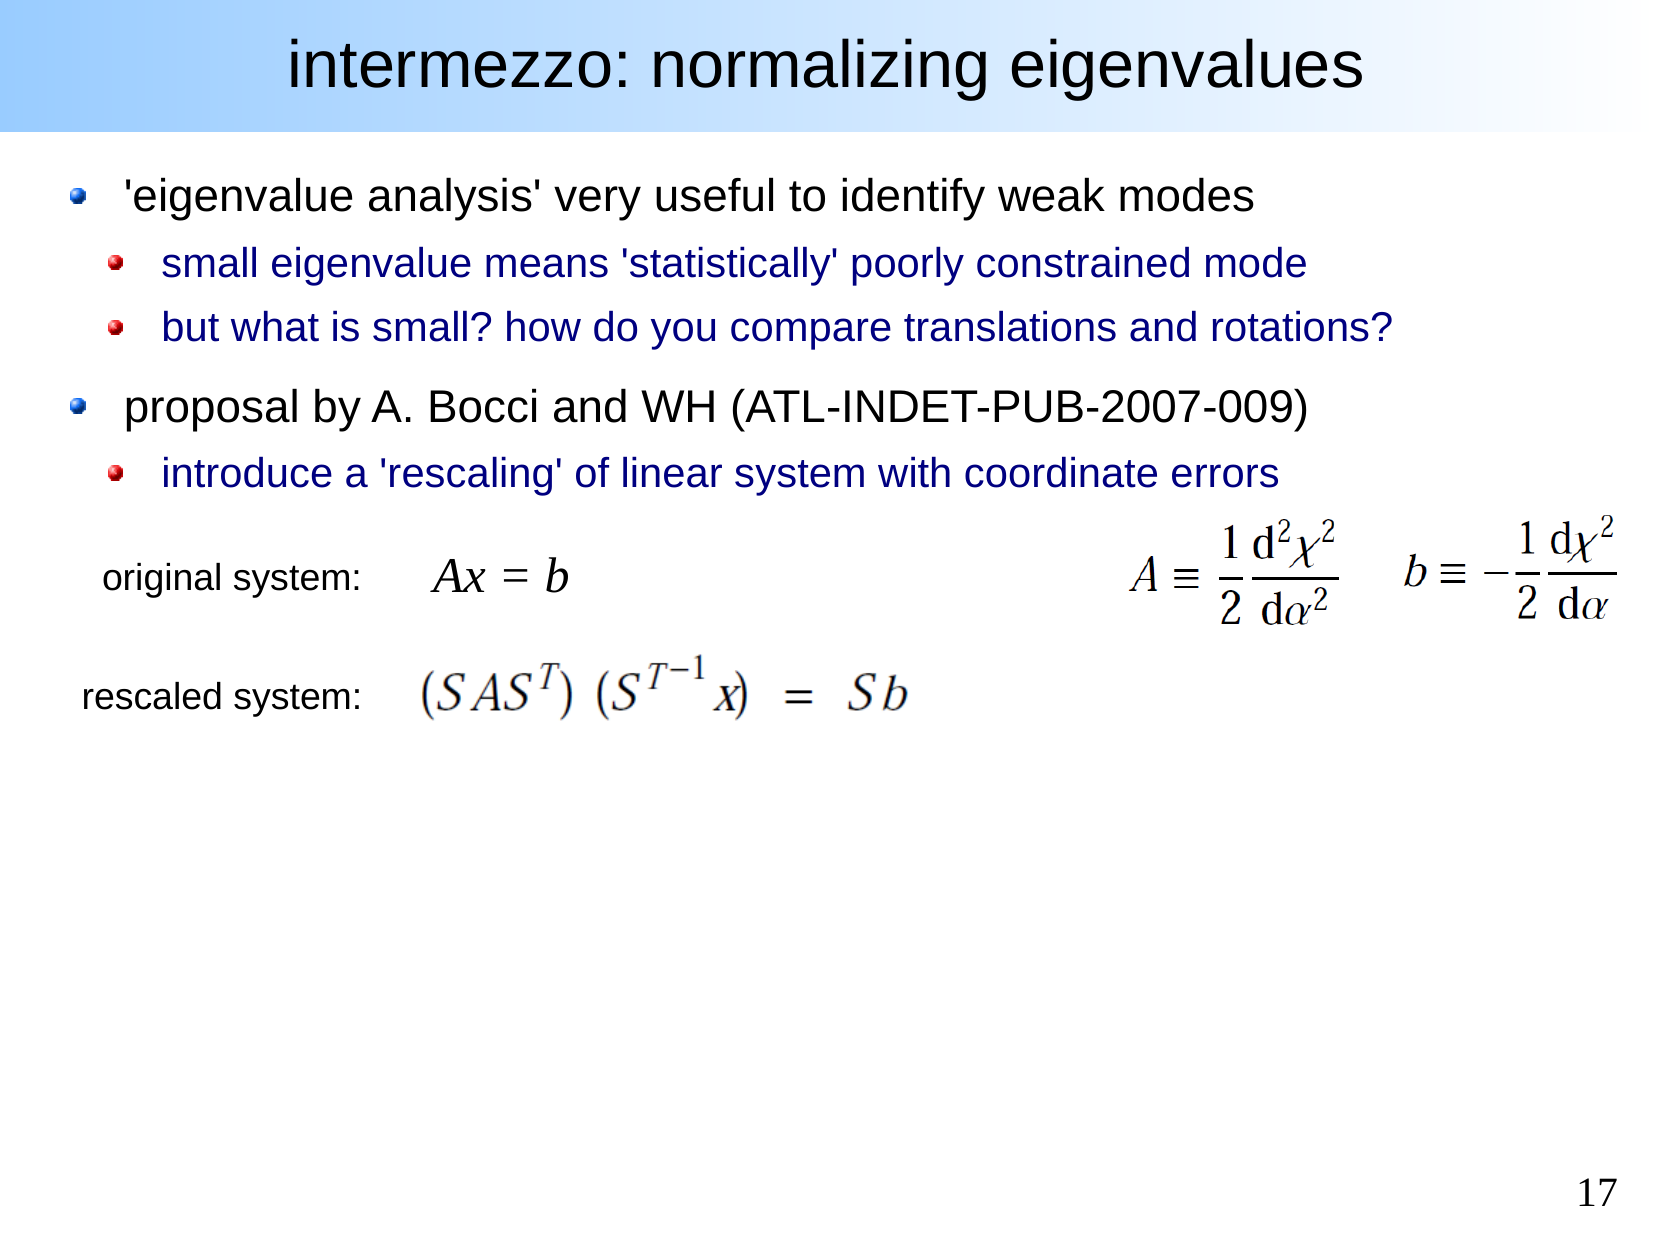

# intermezzo: normalizing eigenvalues
'eigenvalue analysis' very useful to identify weak modes
small eigenvalue means 'statistically' poorly constrained mode
but what is small? how do you compare translations and rotations?
proposal by A. Bocci and WH (ATL-INDET-PUB-2007-009)
introduce a 'rescaling' of linear system with coordinate errors
Ax = b
original system:
rescaled system:
17
choose diagonal scaling matrix
with this normalization eigenvalue to good approximation equal to number of hits contribution to alignment mode
this gives absolute scale to eigenvalues